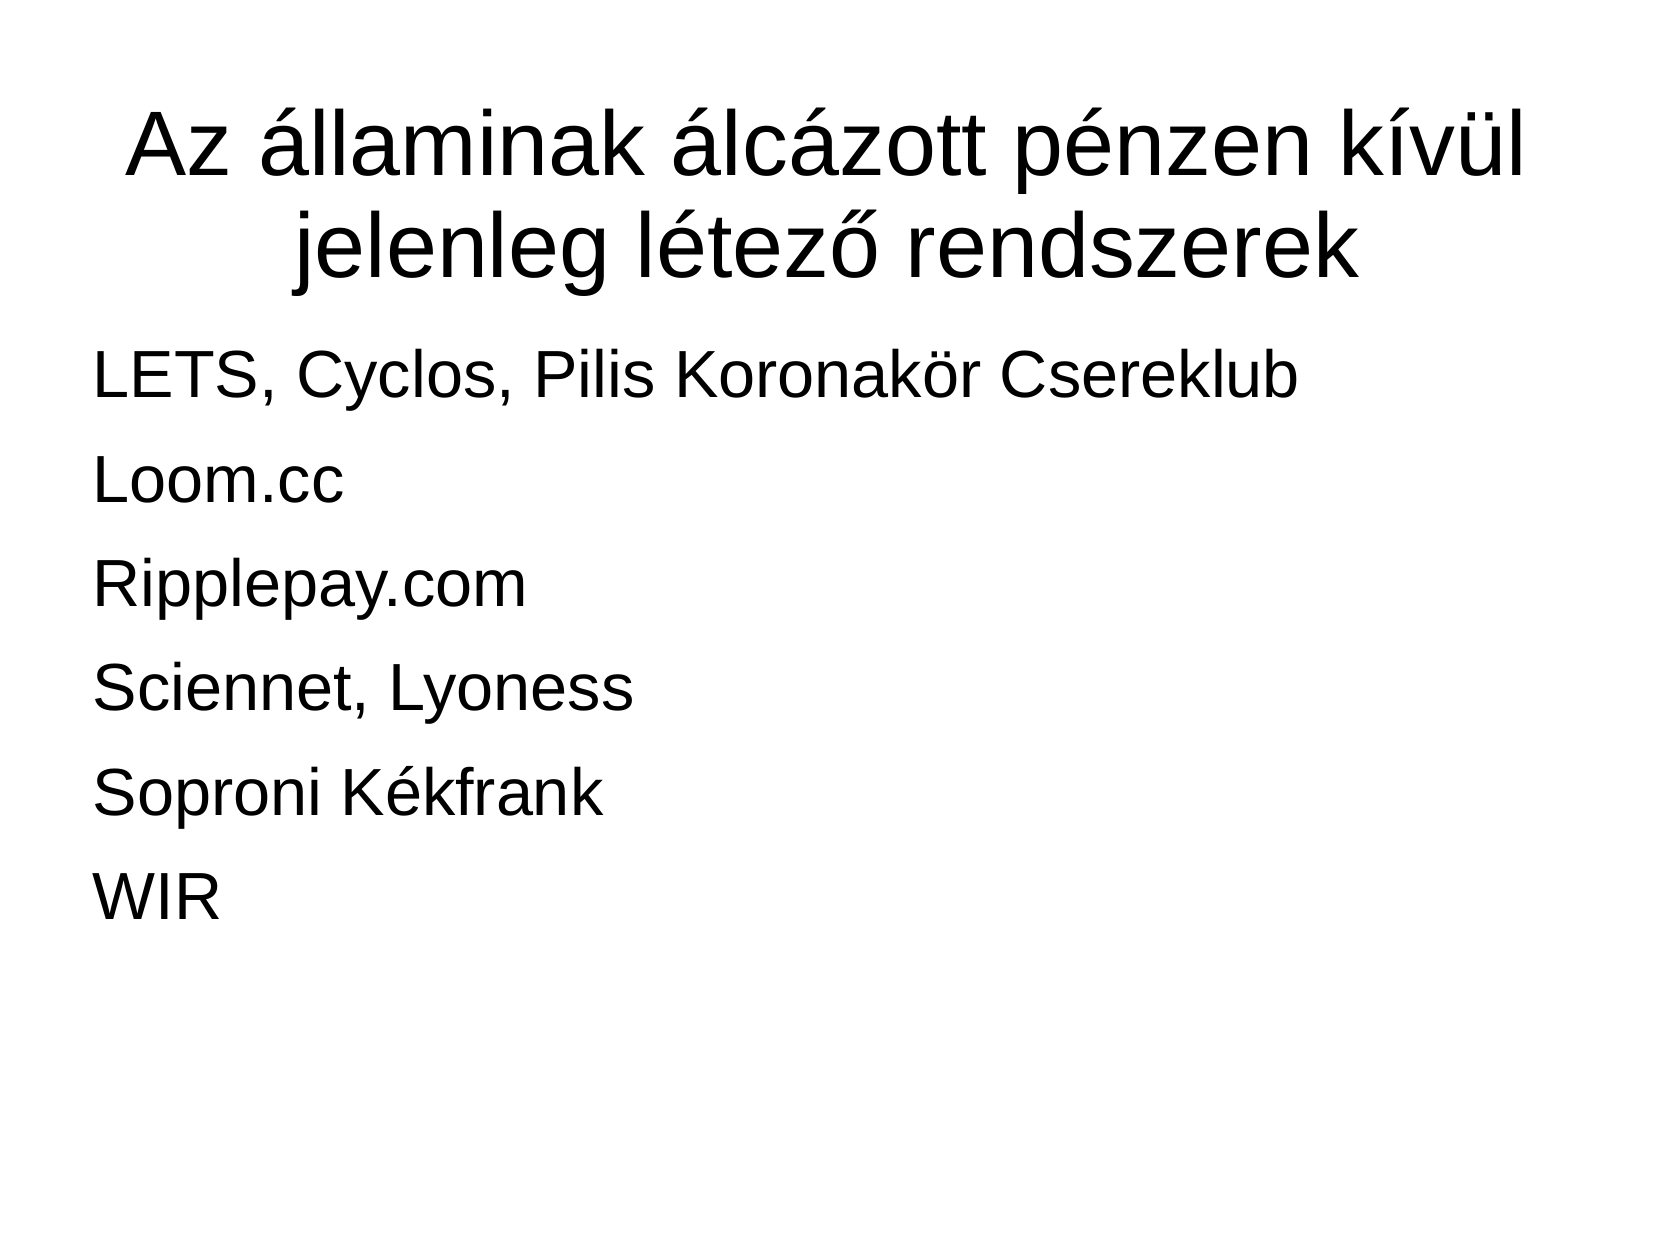

# Az államinak álcázott pénzen kívül jelenleg létező rendszerek
LETS, Cyclos, Pilis Koronakör Csereklub
Loom.cc
Ripplepay.com
Sciennet, Lyoness
Soproni Kékfrank
WIR